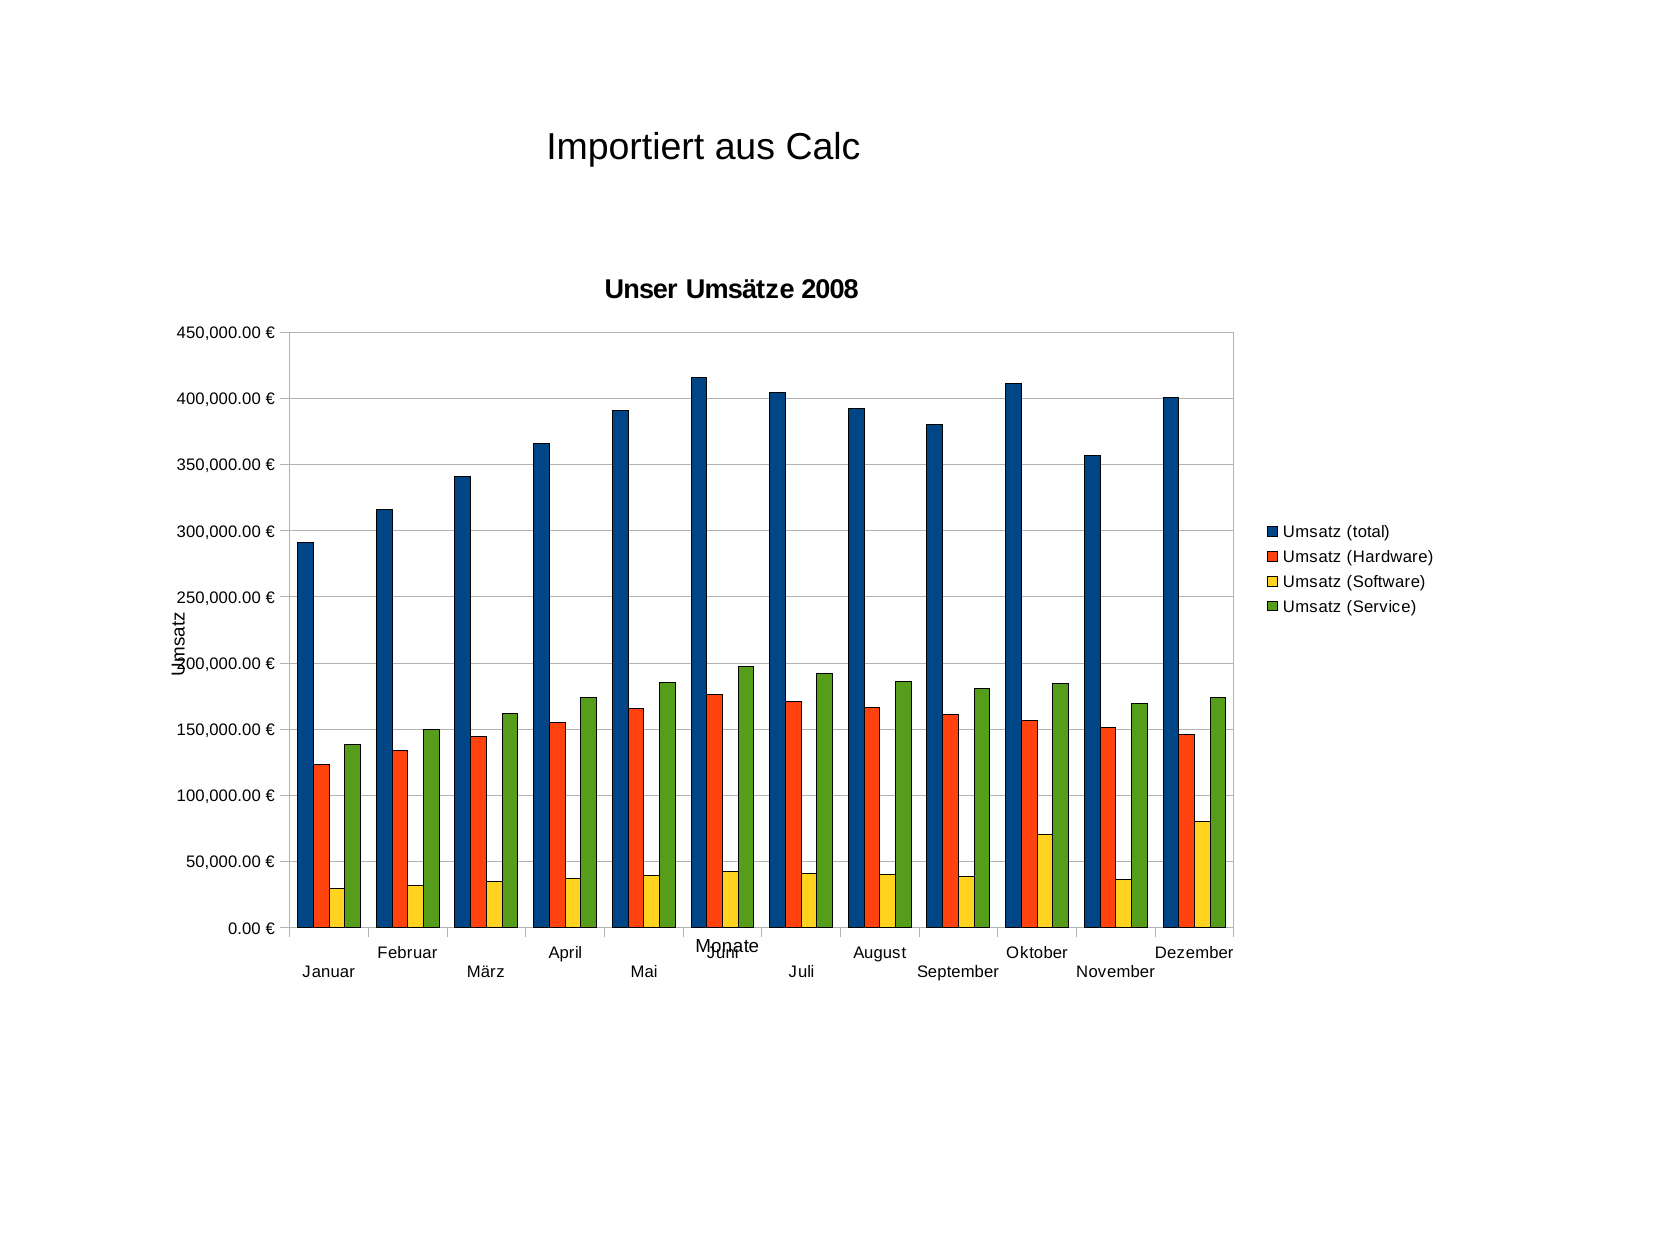

Importiert aus Calc
### Chart: Unser Umsätze 2008
| Category | Umsatz (total) | Umsatz (Hardware) | Umsatz (Software) | Umsatz (Service) |
|---|---|---|---|---|
| Januar | 291356.16 | 123456.0 | 29629.44 | 138270.72 |
| Februar | 316261.24 | 134009.0 | 32162.16 | 150090.08 |
| März | 341166.32 | 144562.0 | 34694.88 | 161909.44 |
| April | 366071.4 | 155115.0 | 37227.6 | 173728.8 |
| Mai | 390976.48 | 165668.0 | 39760.32 | 185548.16 |
| Juni | 415881.56 | 176221.0 | 42293.04 | 197367.52 |
| Juli | 404112.24 | 171234.0 | 41096.16 | 191782.08 |
| August | 392342.92 | 166247.0 | 39899.28 | 186196.64 |
| September | 380573.6 | 161260.0 | 38702.4 | 180611.2 |
| Oktober | 410997.99 | 156273.0 | 70322.85 | 184402.14 |
| November | 357034.96 | 151286.0 | 36308.64 | 169440.32 |
| Dezember | 400859.26 | 146299.0 | 80464.45 | 174095.81 |